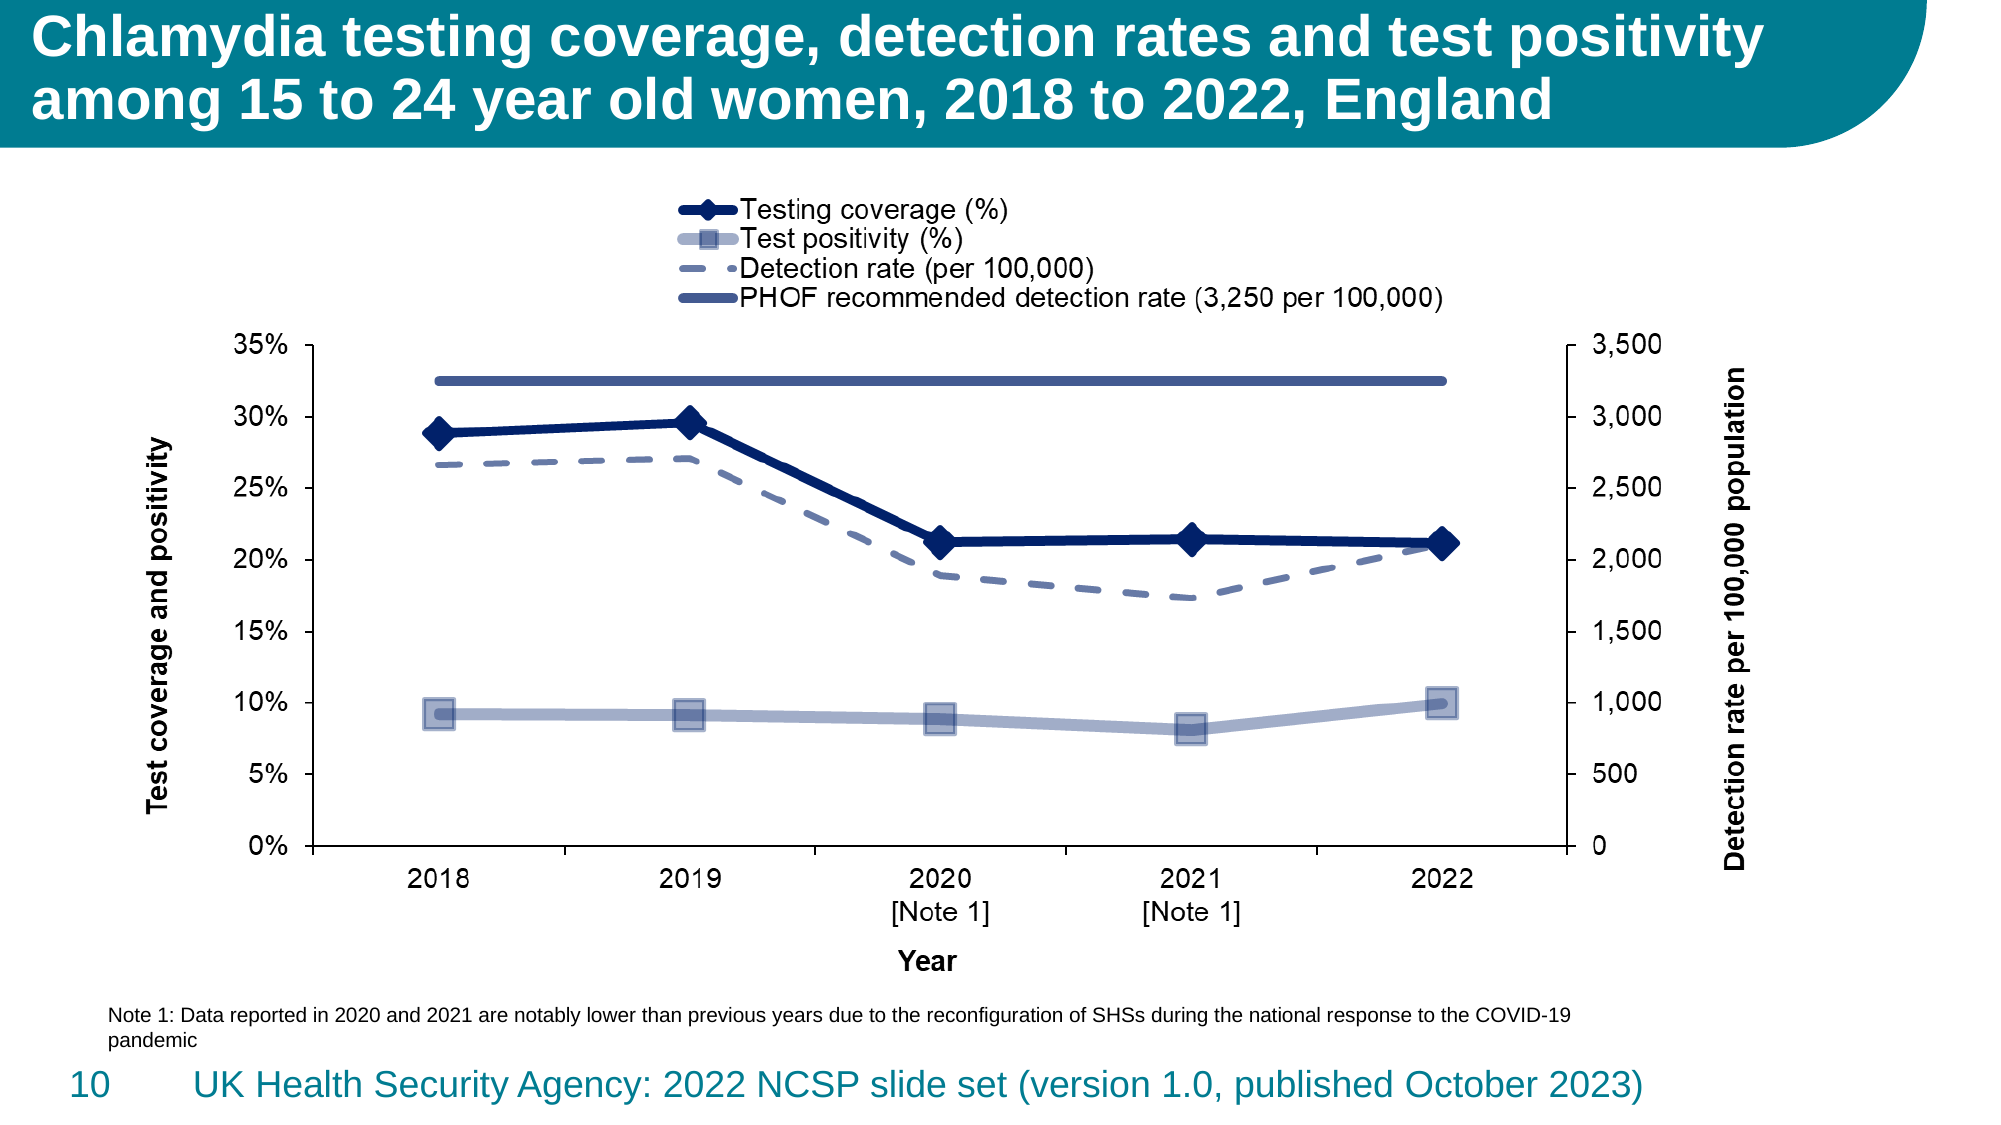

# Chlamydia testing coverage, detection rates and test positivity among 15 to 24 year old women, 2018 to 2022, England
Note 1: Data reported in 2020 and 2021 are notably lower than previous years due to the reconfiguration of SHSs during the national response to the COVID-19 pandemic
6
UK Health Security Agency: 2022 NCSP slide set (version 1.0, published October 2023)